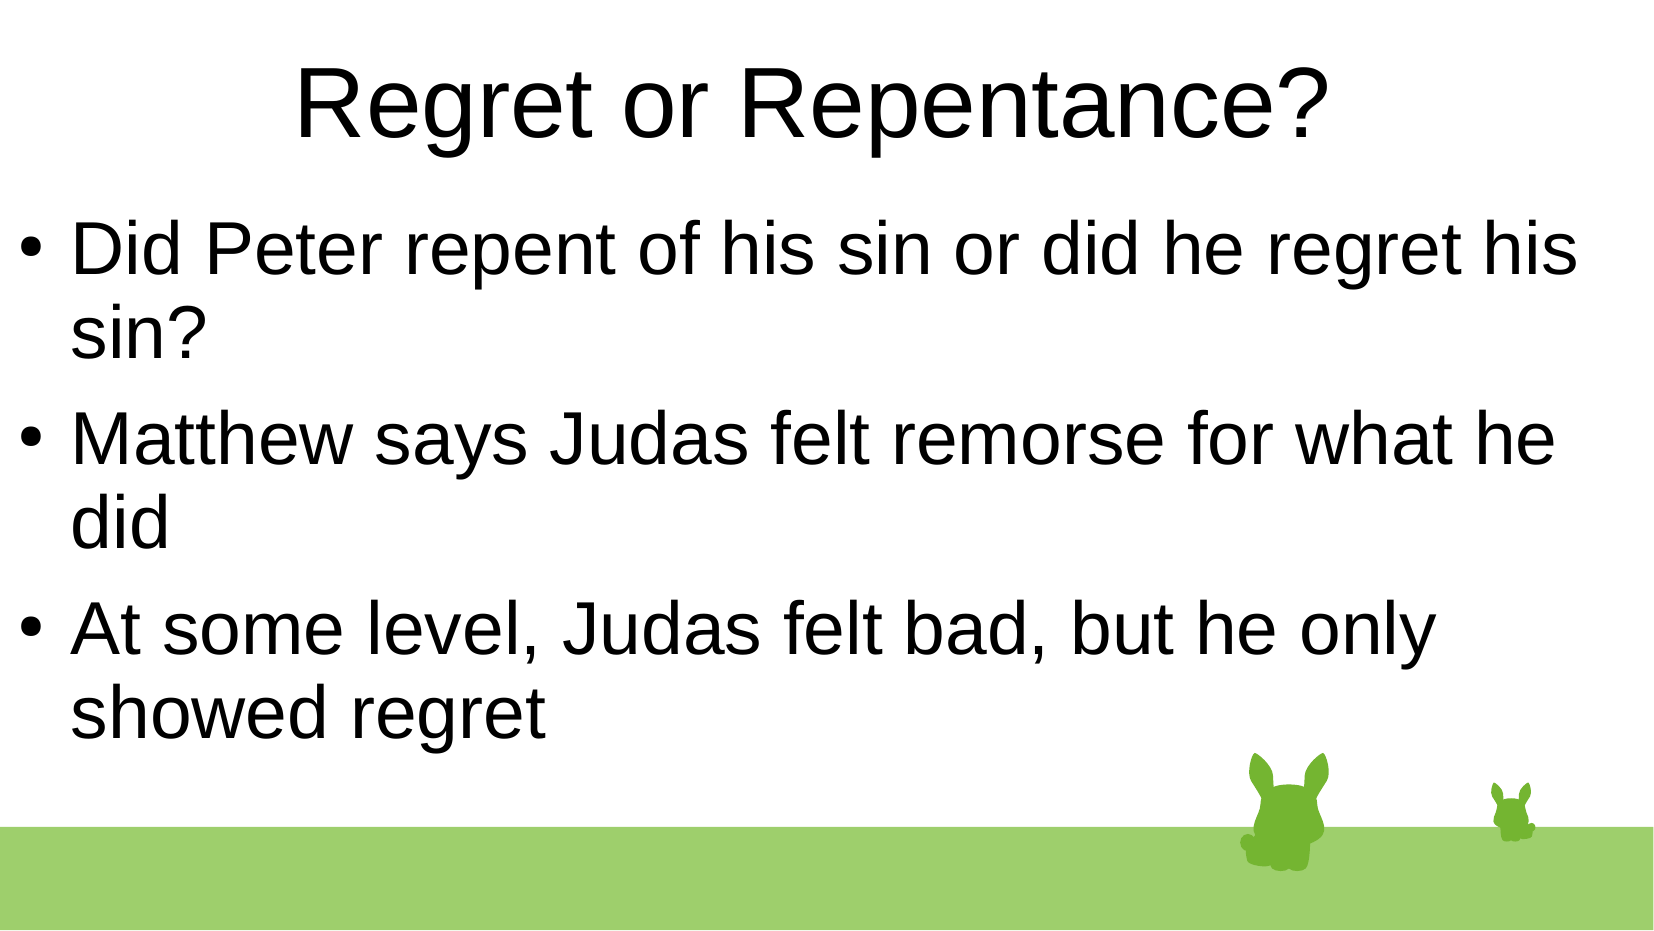

# Regret or Repentance?
Did Peter repent of his sin or did he regret his sin?
Matthew says Judas felt remorse for what he did
At some level, Judas felt bad, but he only showed regret